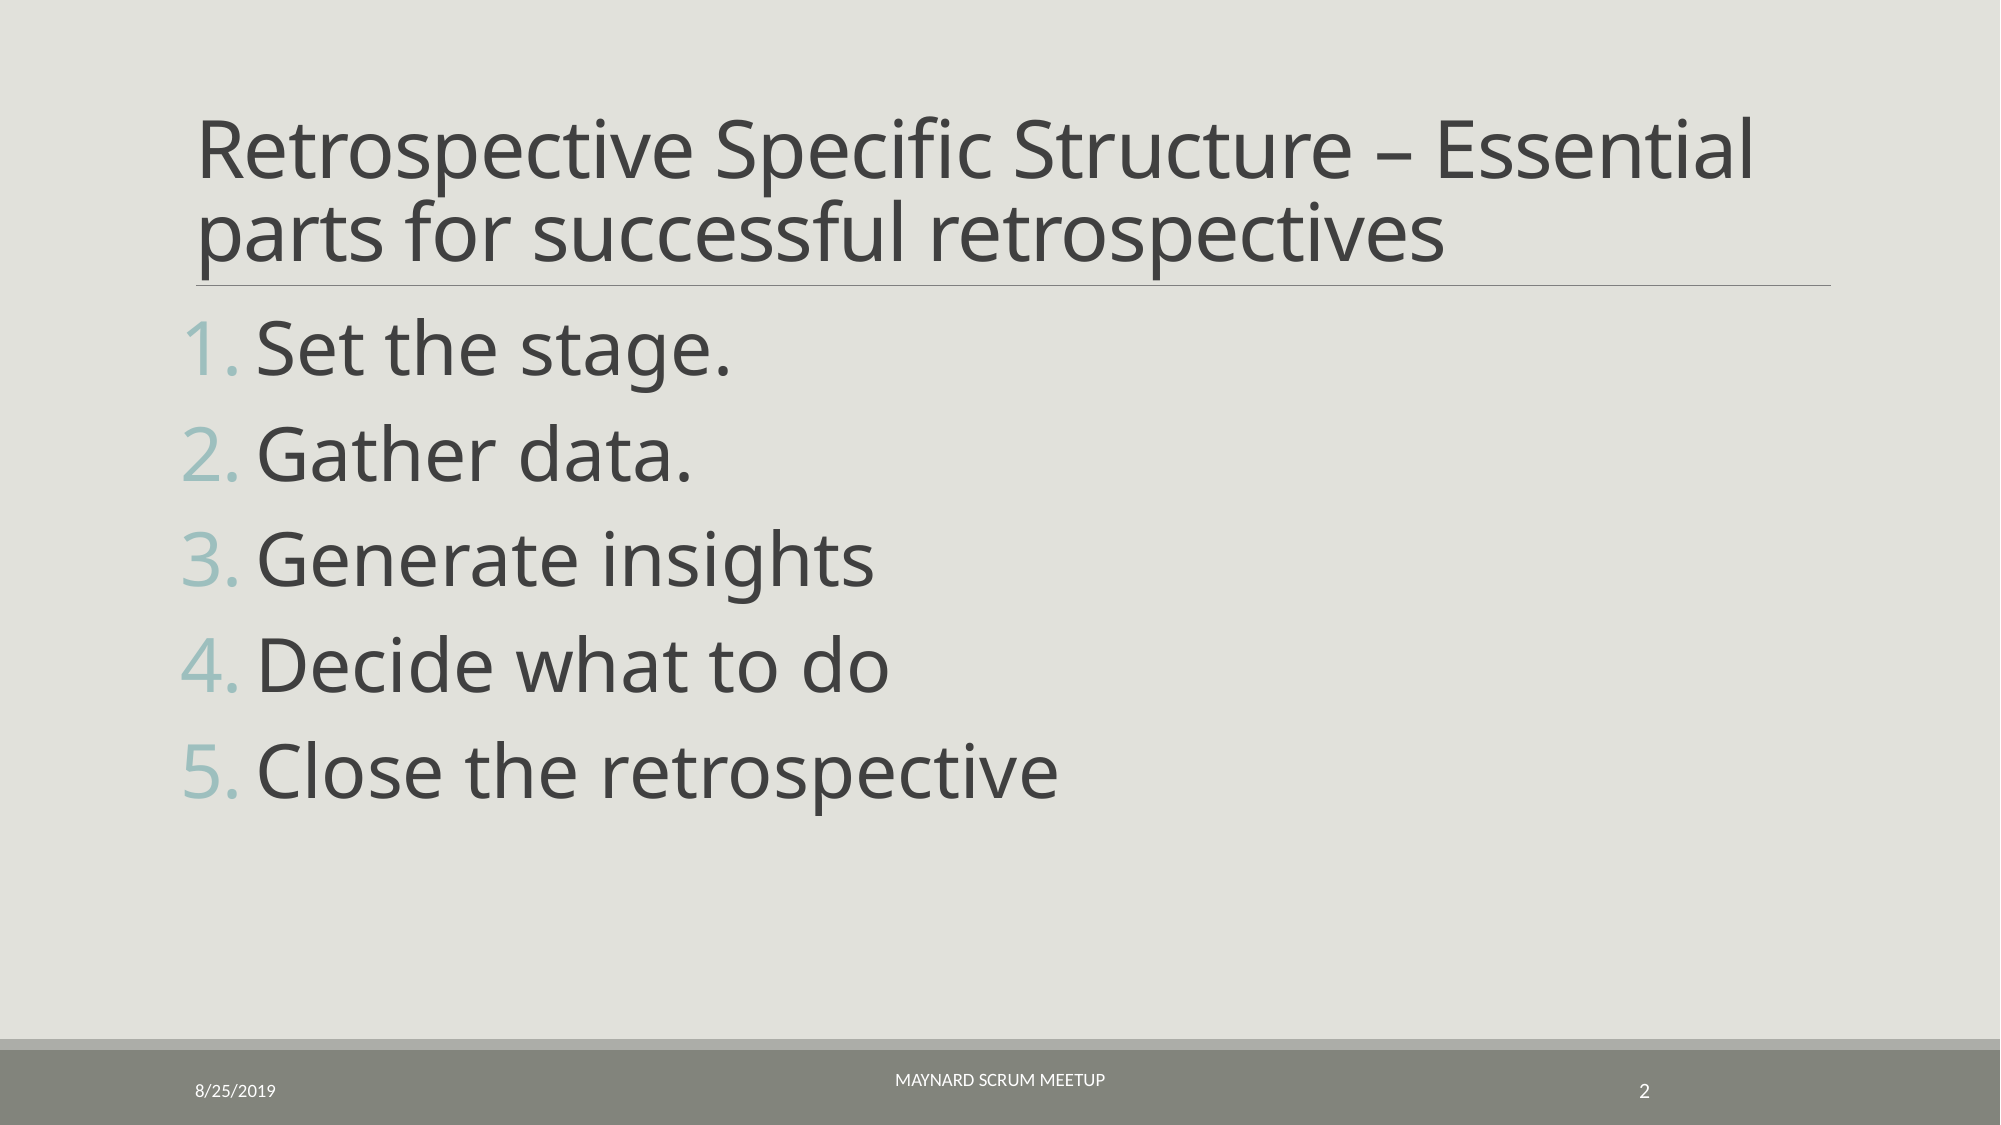

# Retrospective Specific Structure – Essential parts for successful retrospectives
Set the stage.
Gather data.
Generate insights
Decide what to do
Close the retrospective
8/25/2019
Maynard Scrum meetup